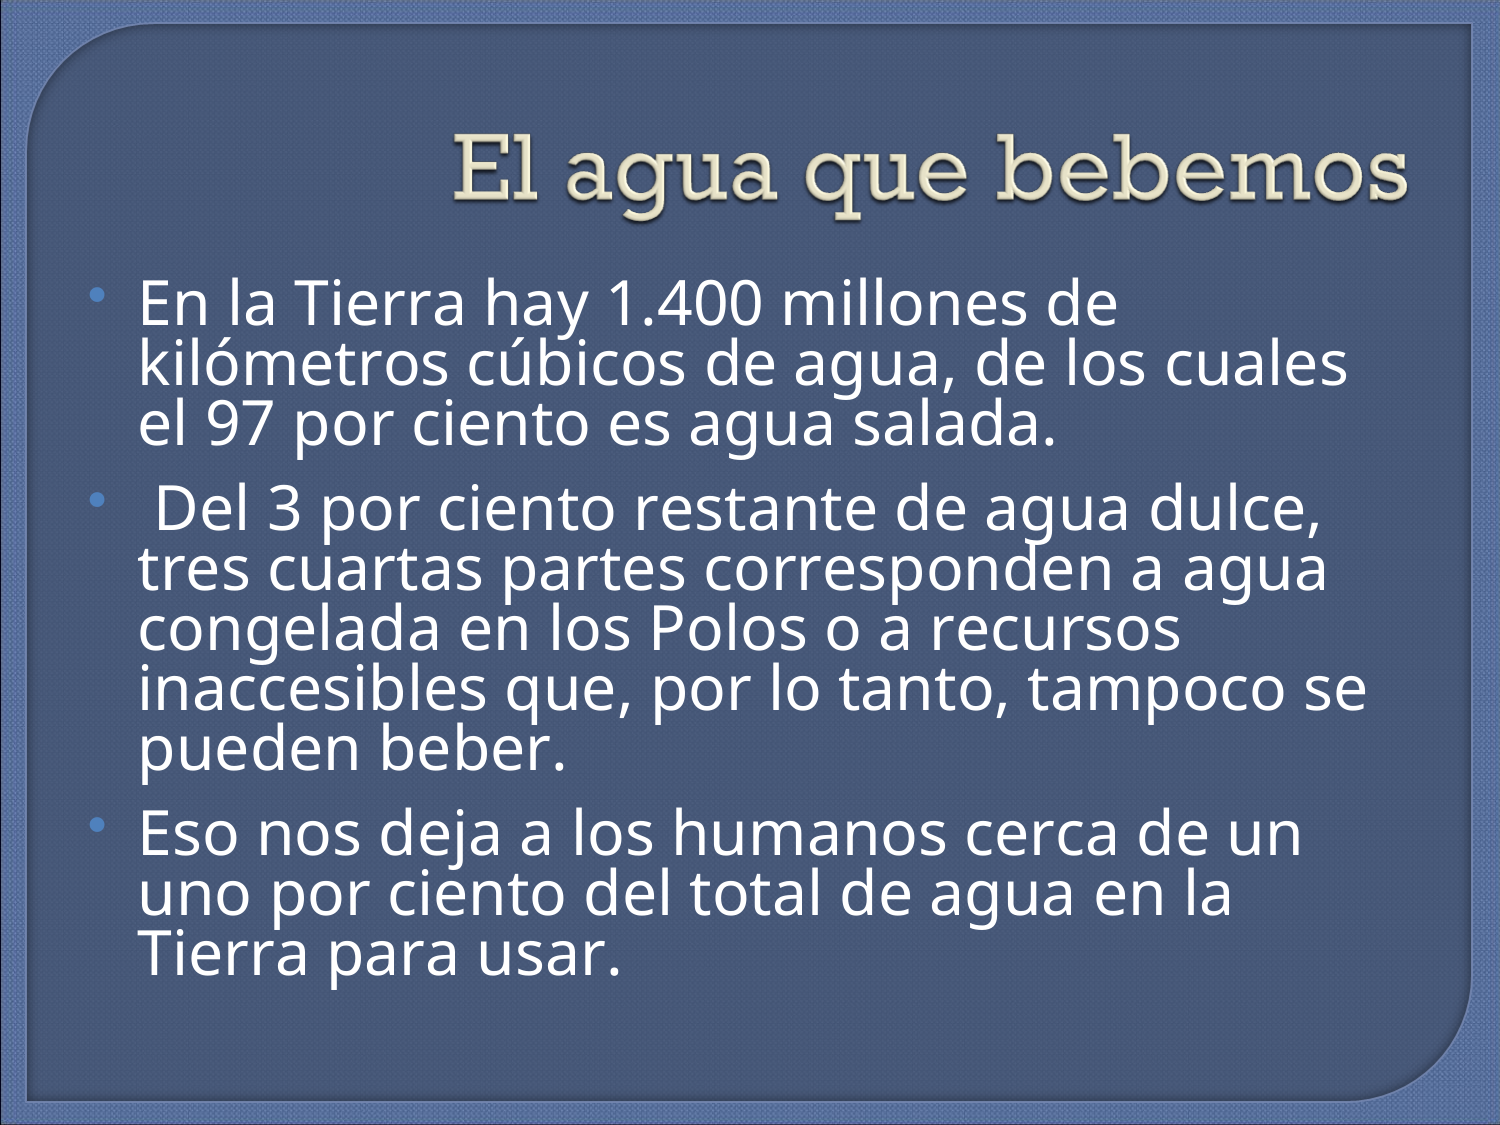

# En la Tierra hay 1.400 millones de kilómetros cúbicos de agua, de los cuales el 97 por ciento es agua salada.
 Del 3 por ciento restante de agua dulce, tres cuartas partes corresponden a agua congelada en los Polos o a recursos inaccesibles que, por lo tanto, tampoco se pueden beber.
Eso nos deja a los humanos cerca de un uno por ciento del total de agua en la Tierra para usar.